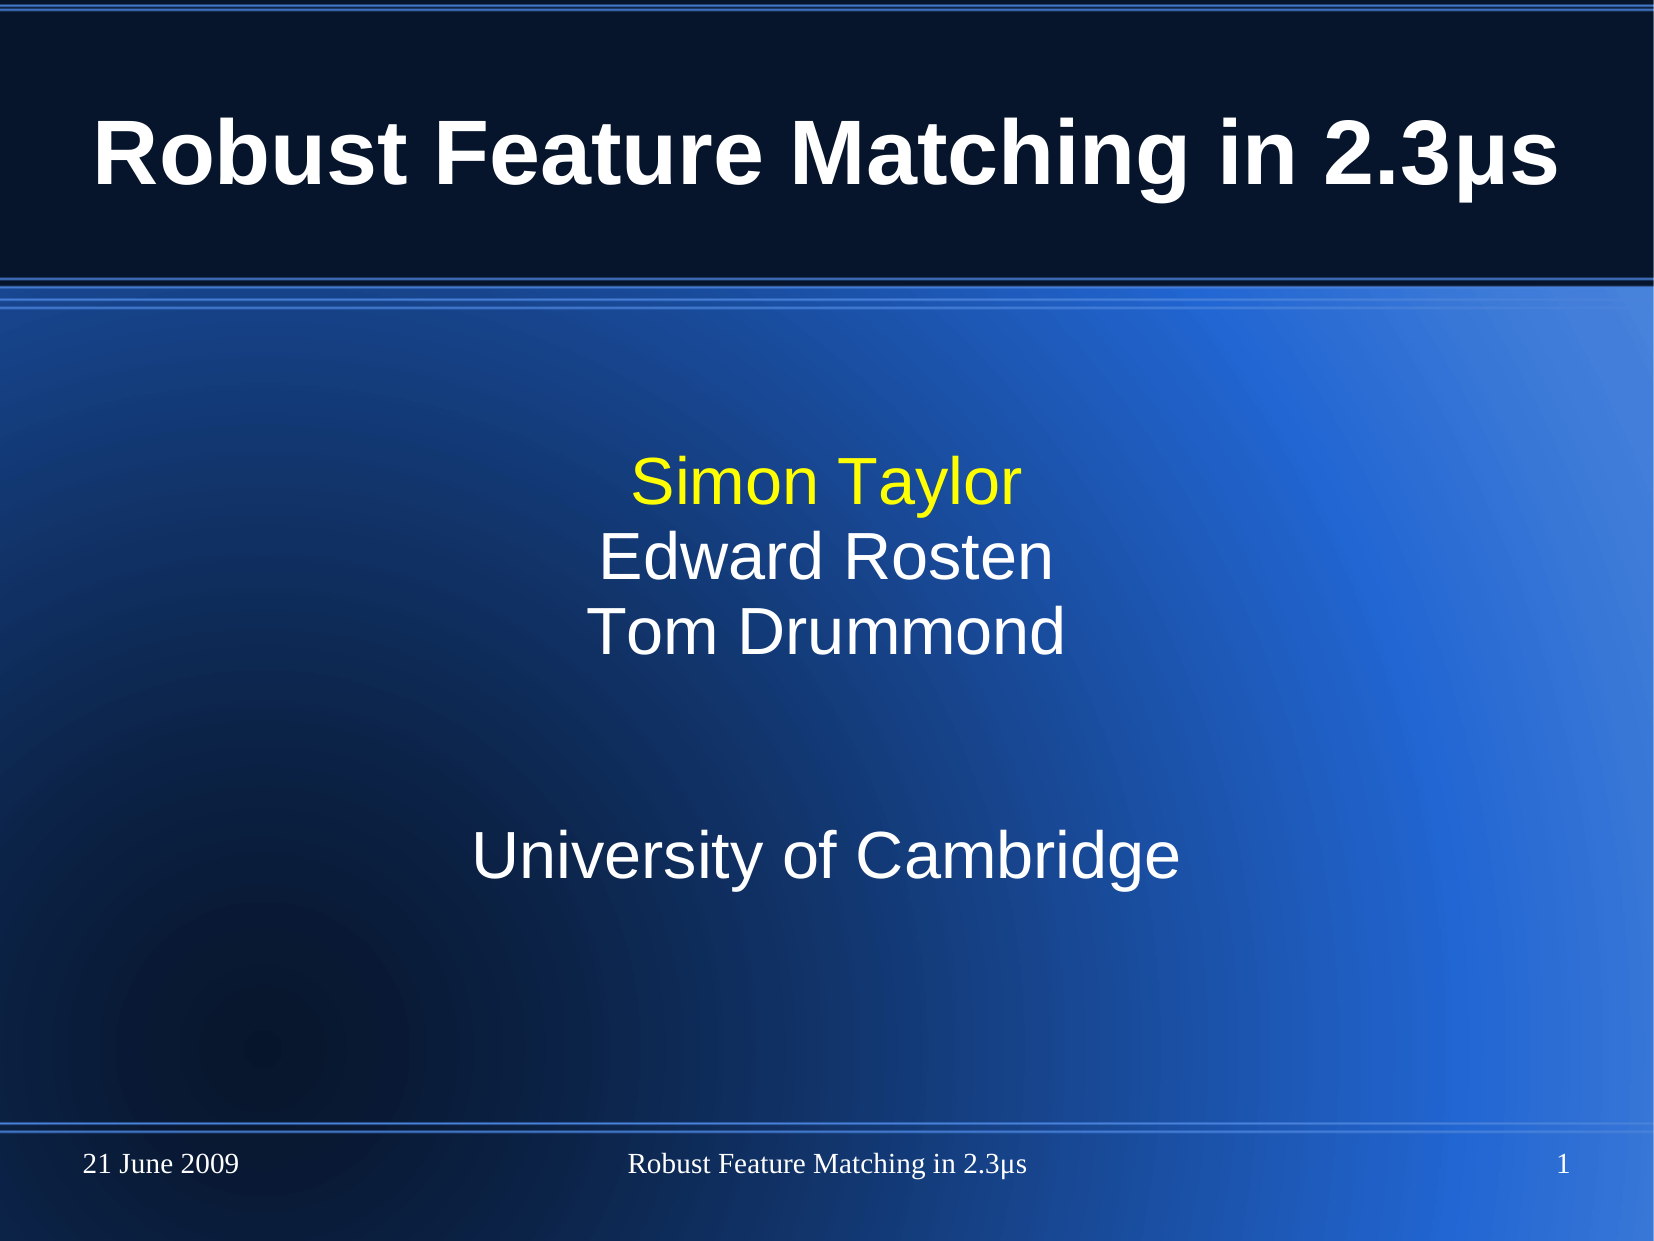

# Robust Feature Matching in 2.3μs
Simon Taylor
Edward Rosten
Tom Drummond
University of Cambridge
21 June 2009
Robust Feature Matching in 2.3μs
1